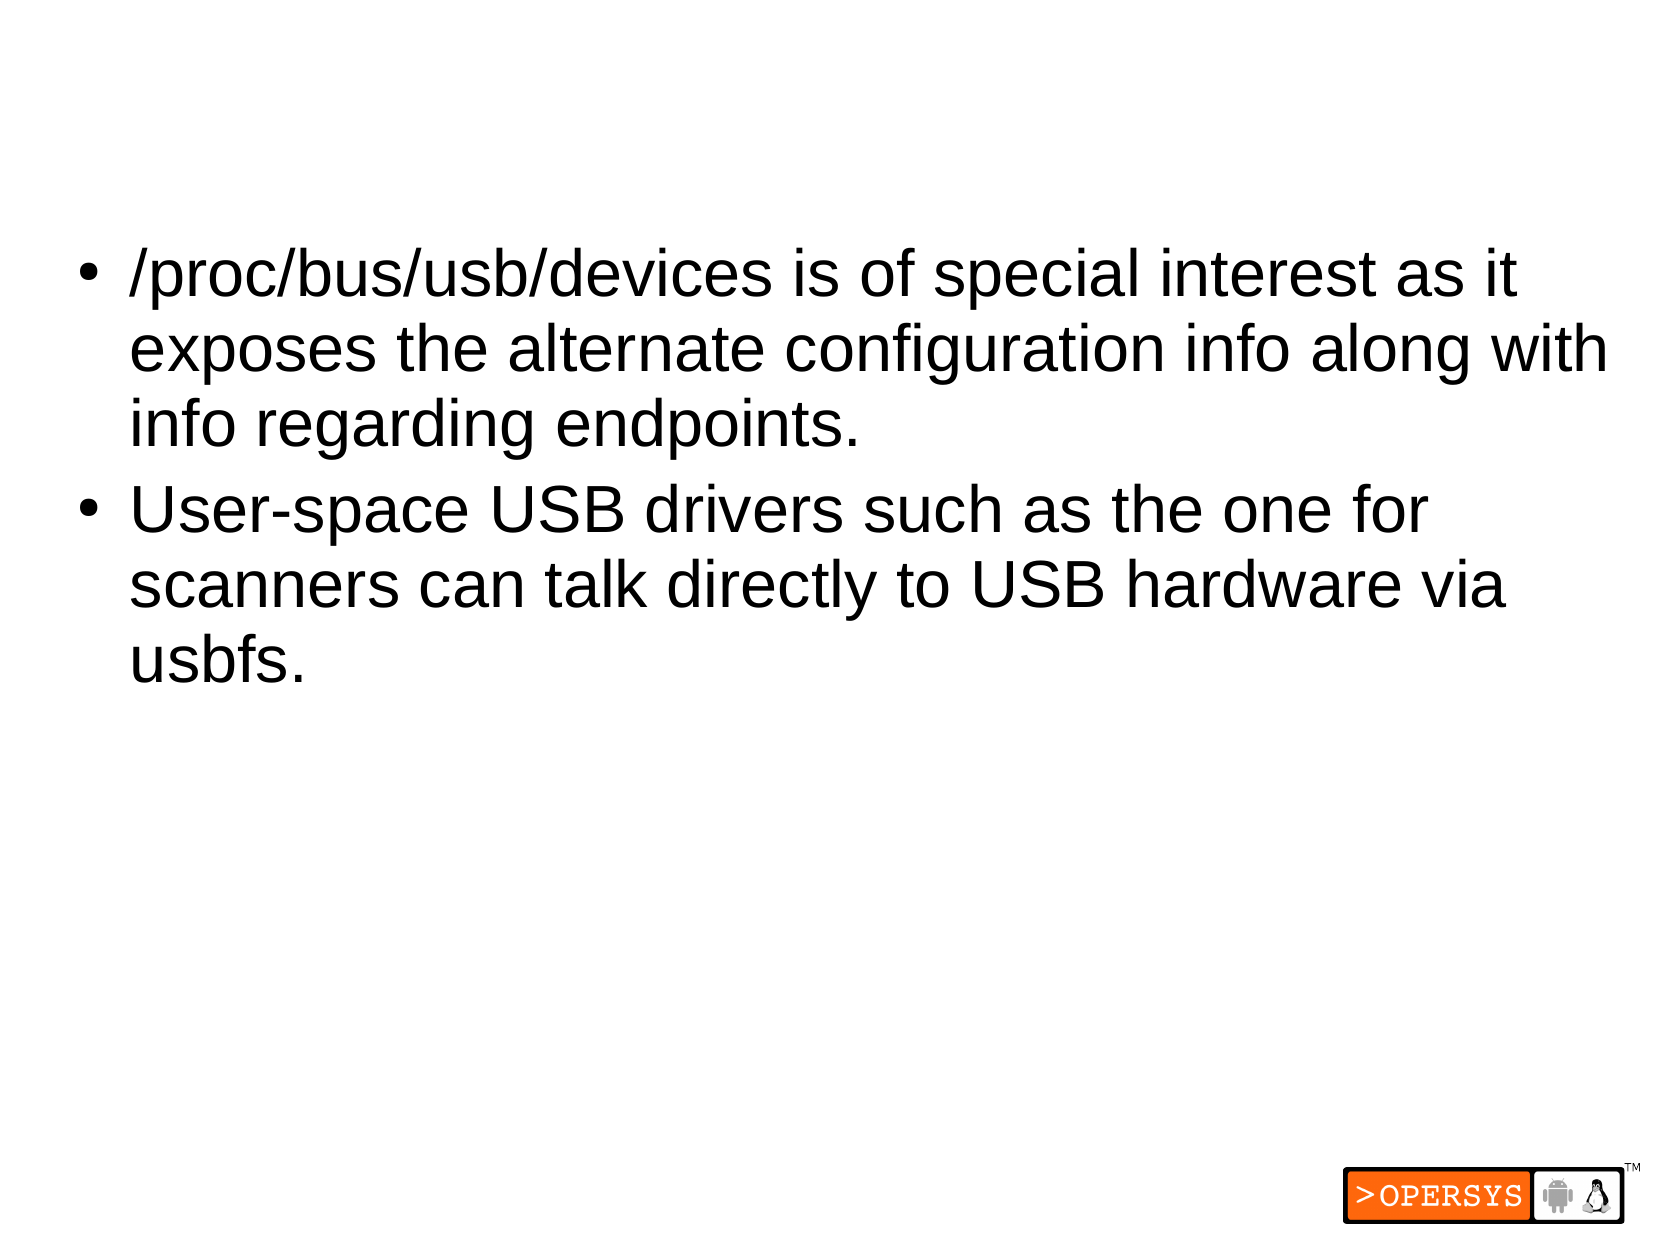

# /proc/bus/usb/devices is of special interest as it exposes the alternate configuration info along with info regarding endpoints.
User-space USB drivers such as the one for scanners can talk directly to USB hardware via usbfs.